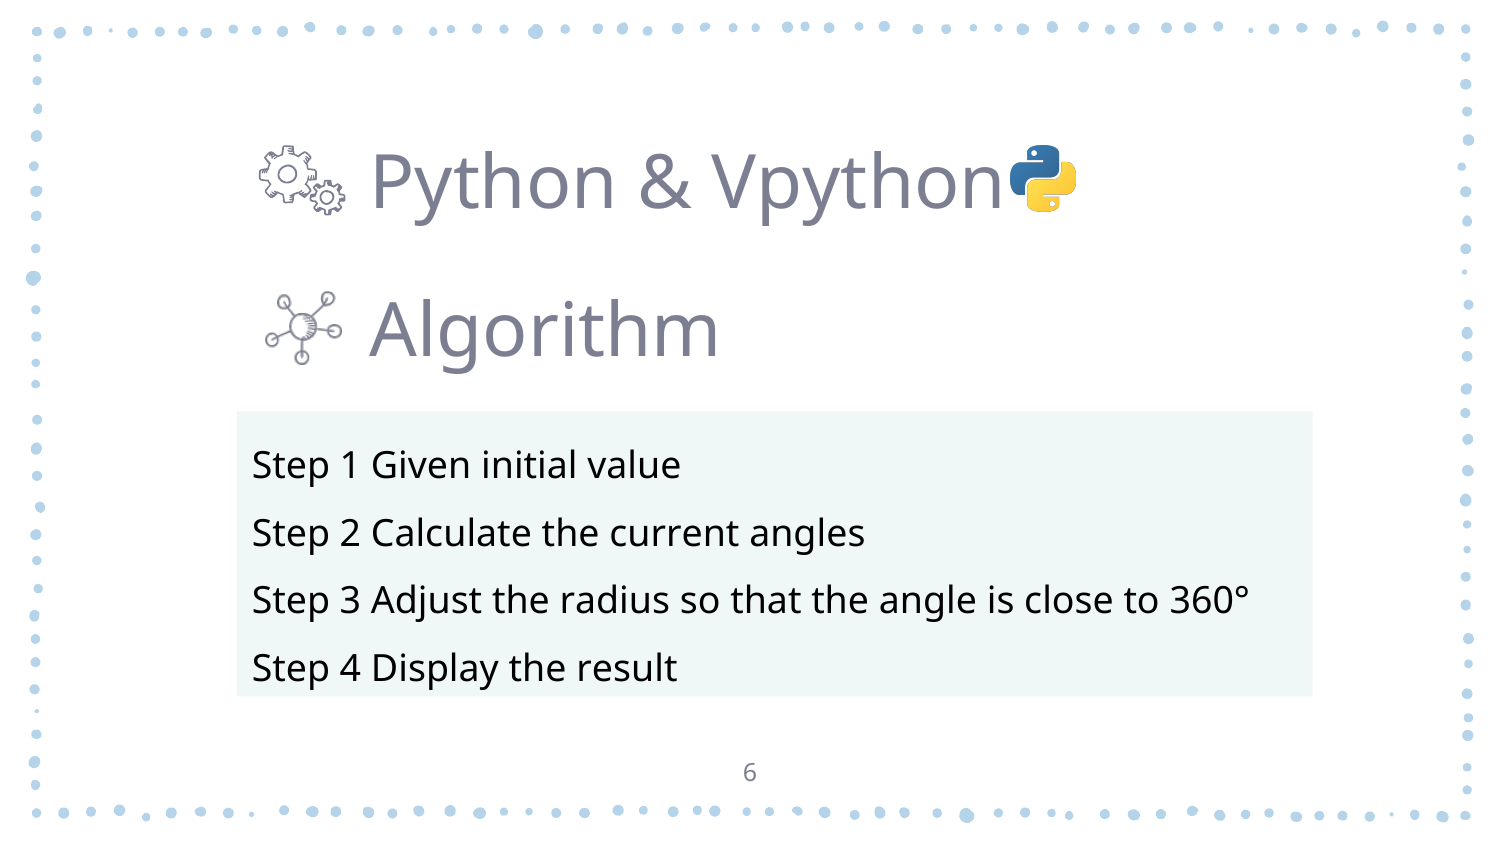

Python & Vpython
Algorithm
Step 1 Given initial value
Step 2 Calculate the current angles
Step 3 Adjust the radius so that the angle is close to 360°
Step 4 Display the result